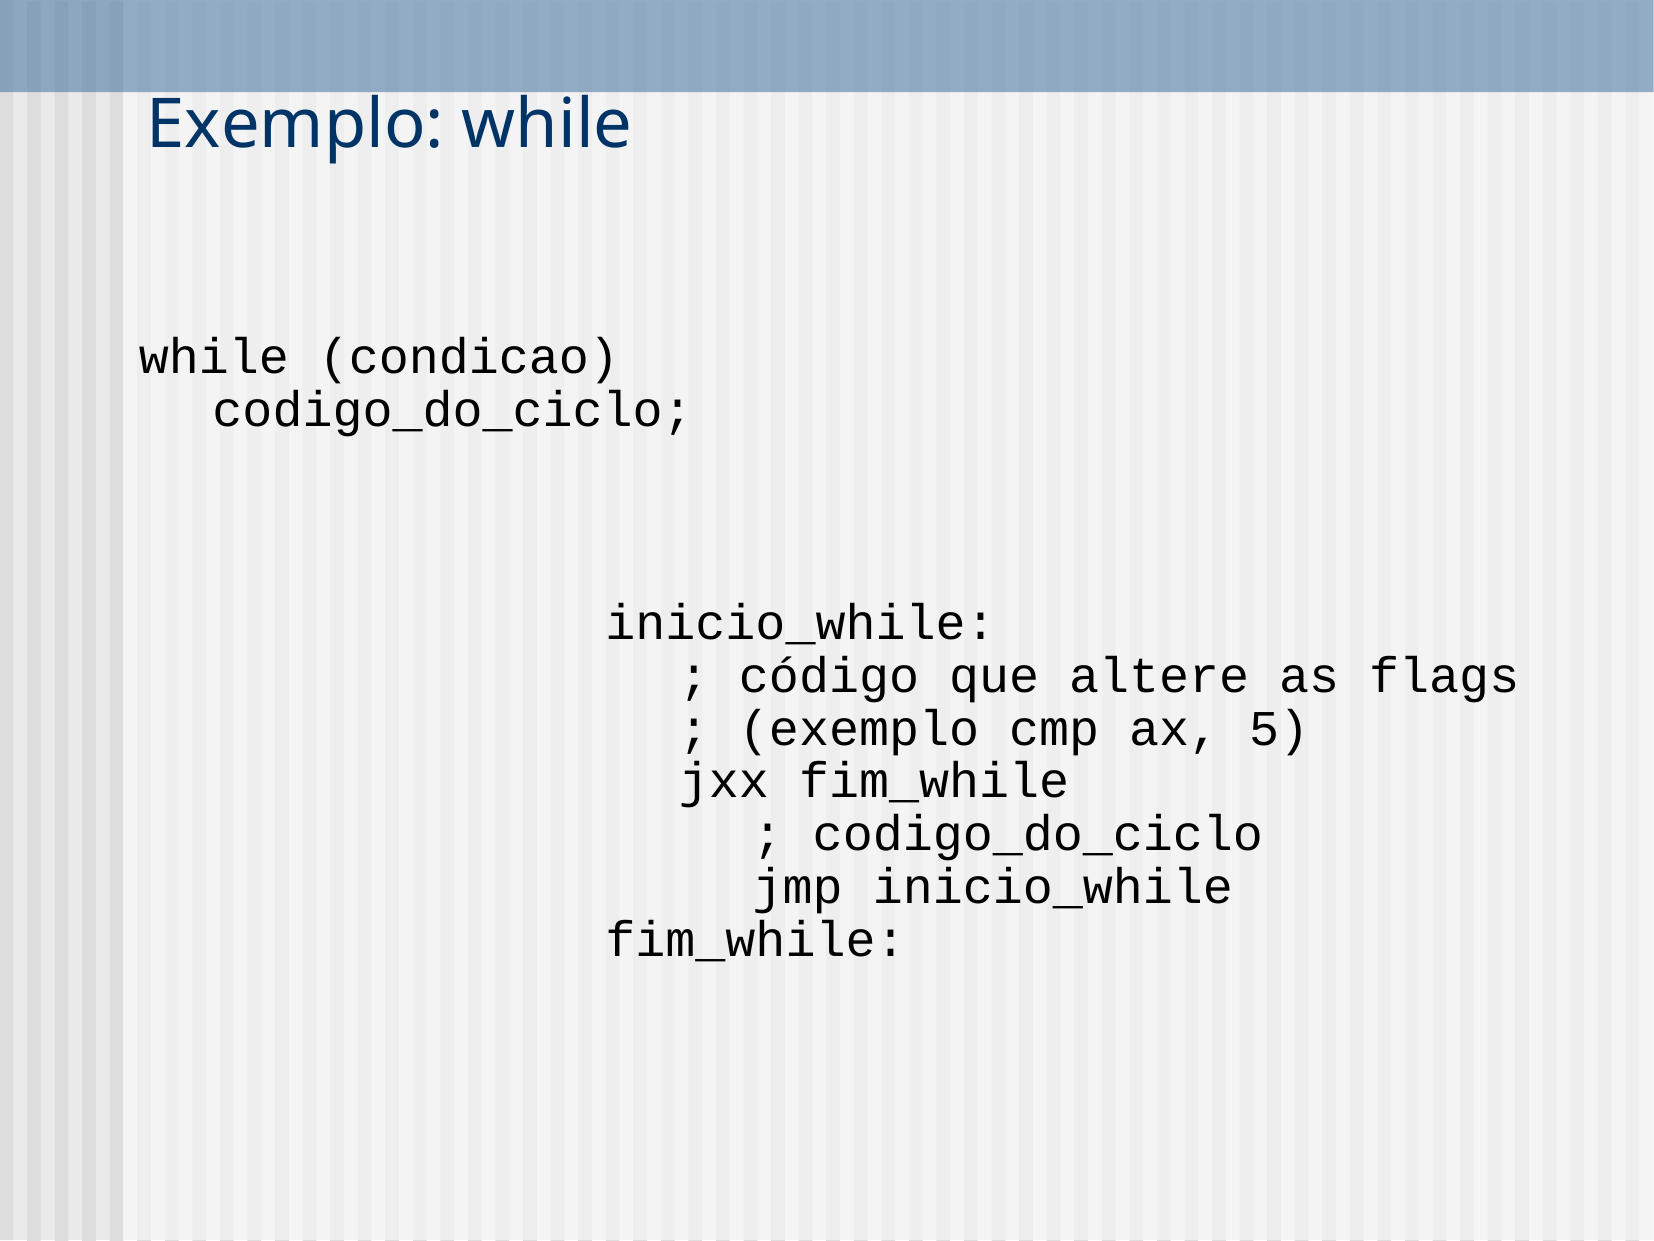

# Exemplo: while
while (condicao)
	codigo_do_ciclo;
inicio_while:
	; código que altere as flags
	; (exemplo cmp ax, 5)
	jxx fim_while
		; codigo_do_ciclo
		jmp inicio_while
fim_while: